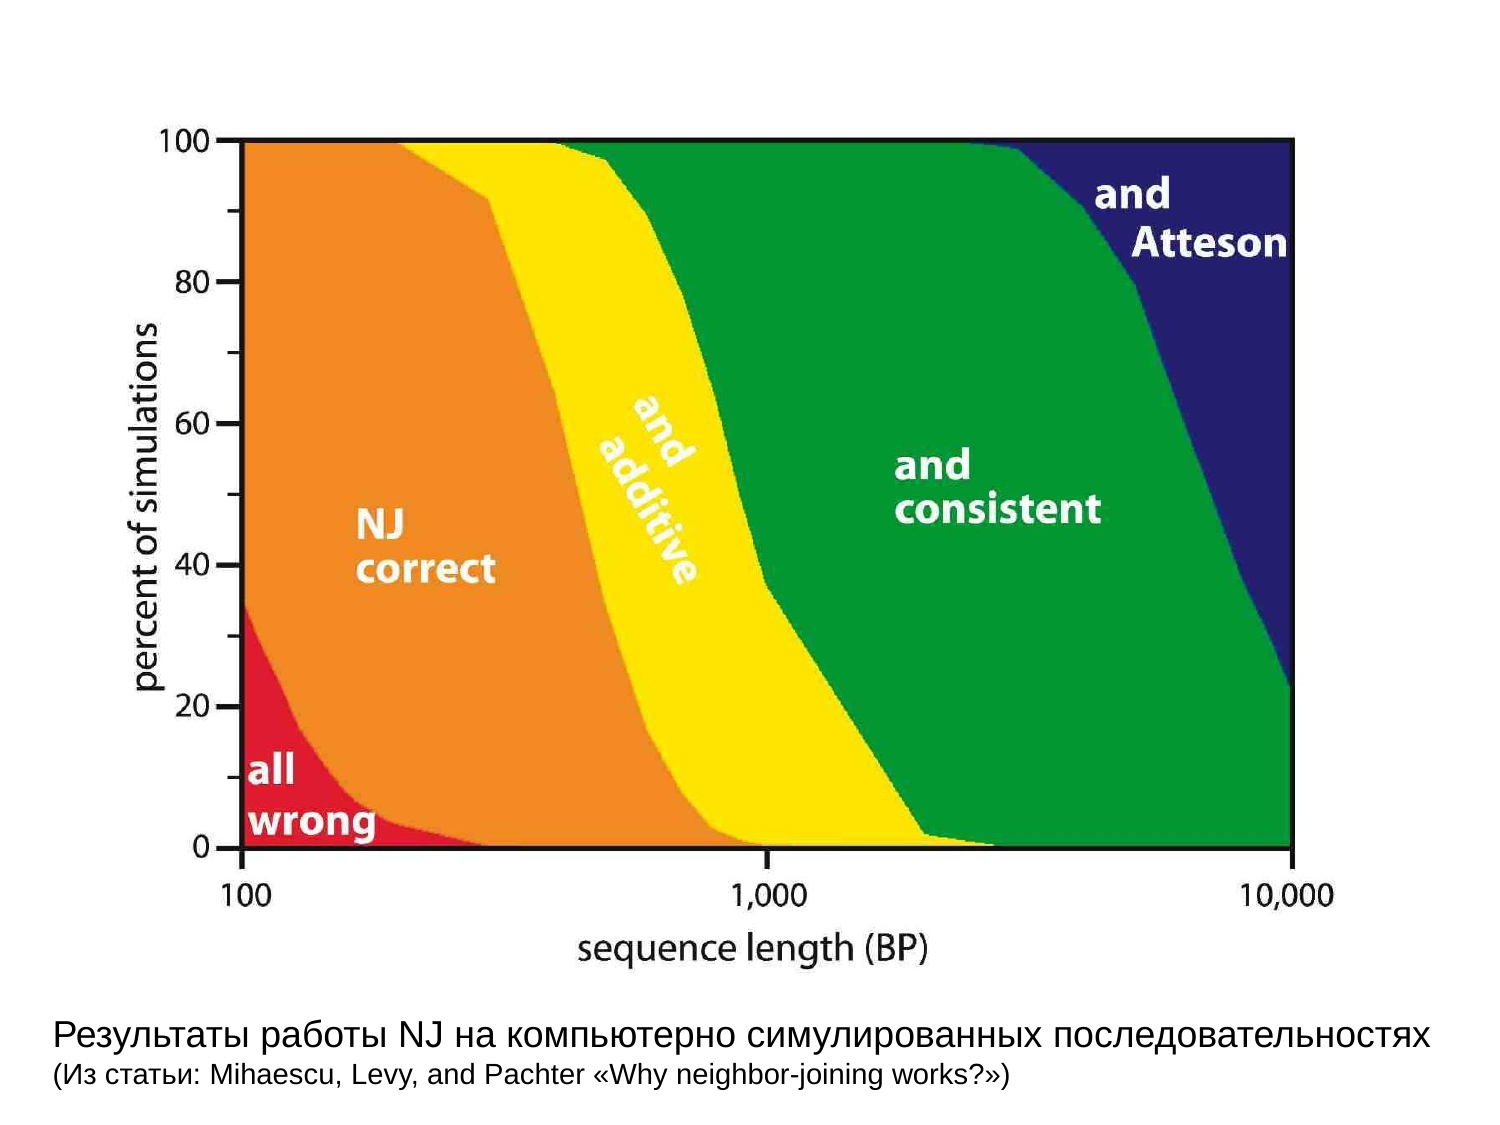

Результаты работы NJ на компьютерно симулированных последовательностях
(Из статьи: Mihaescu, Levy, and Pachter «Why neighbor-joining works?»)